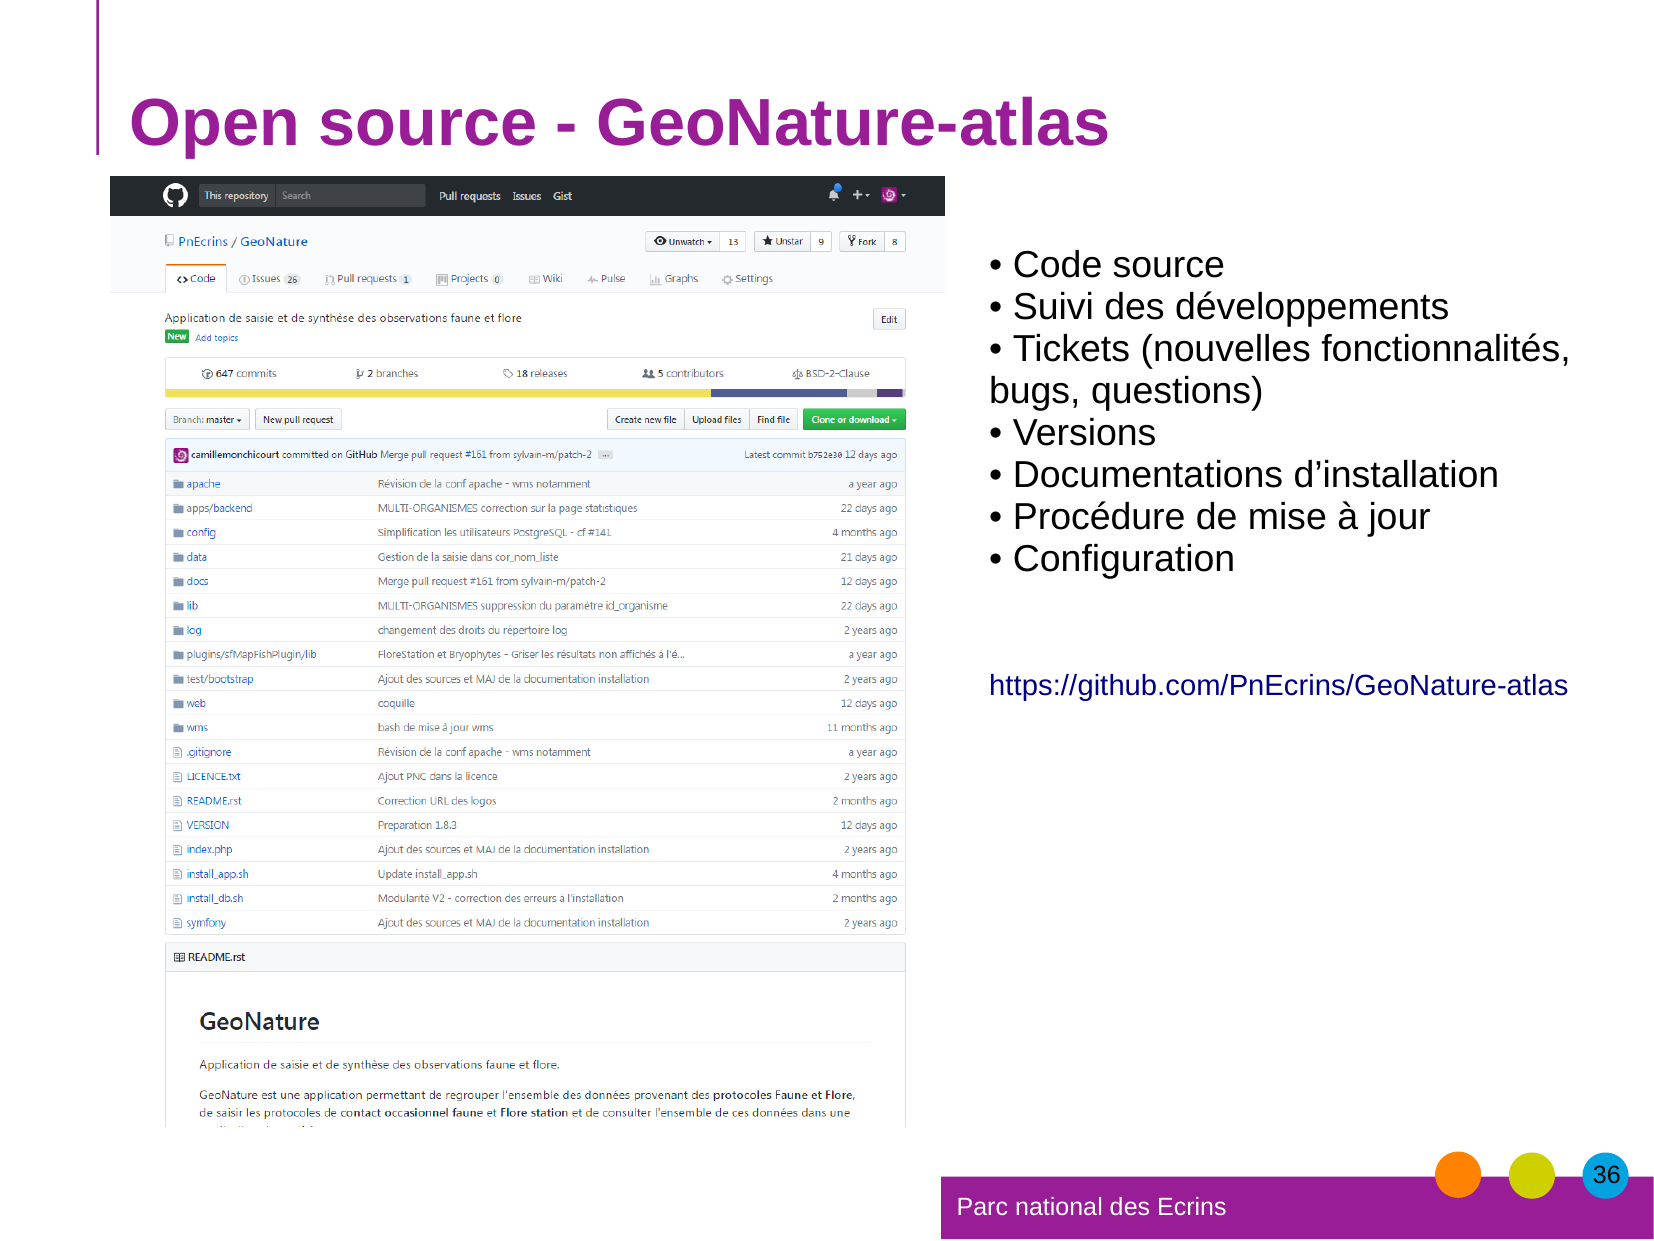

# Open source - GeoNature-atlas
 Code source
 Suivi des développements
 Tickets (nouvelles fonctionnalités, bugs, questions)
 Versions
 Documentations d’installation
 Procédure de mise à jour
 Configuration
https://github.com/PnEcrins/GeoNature-atlas